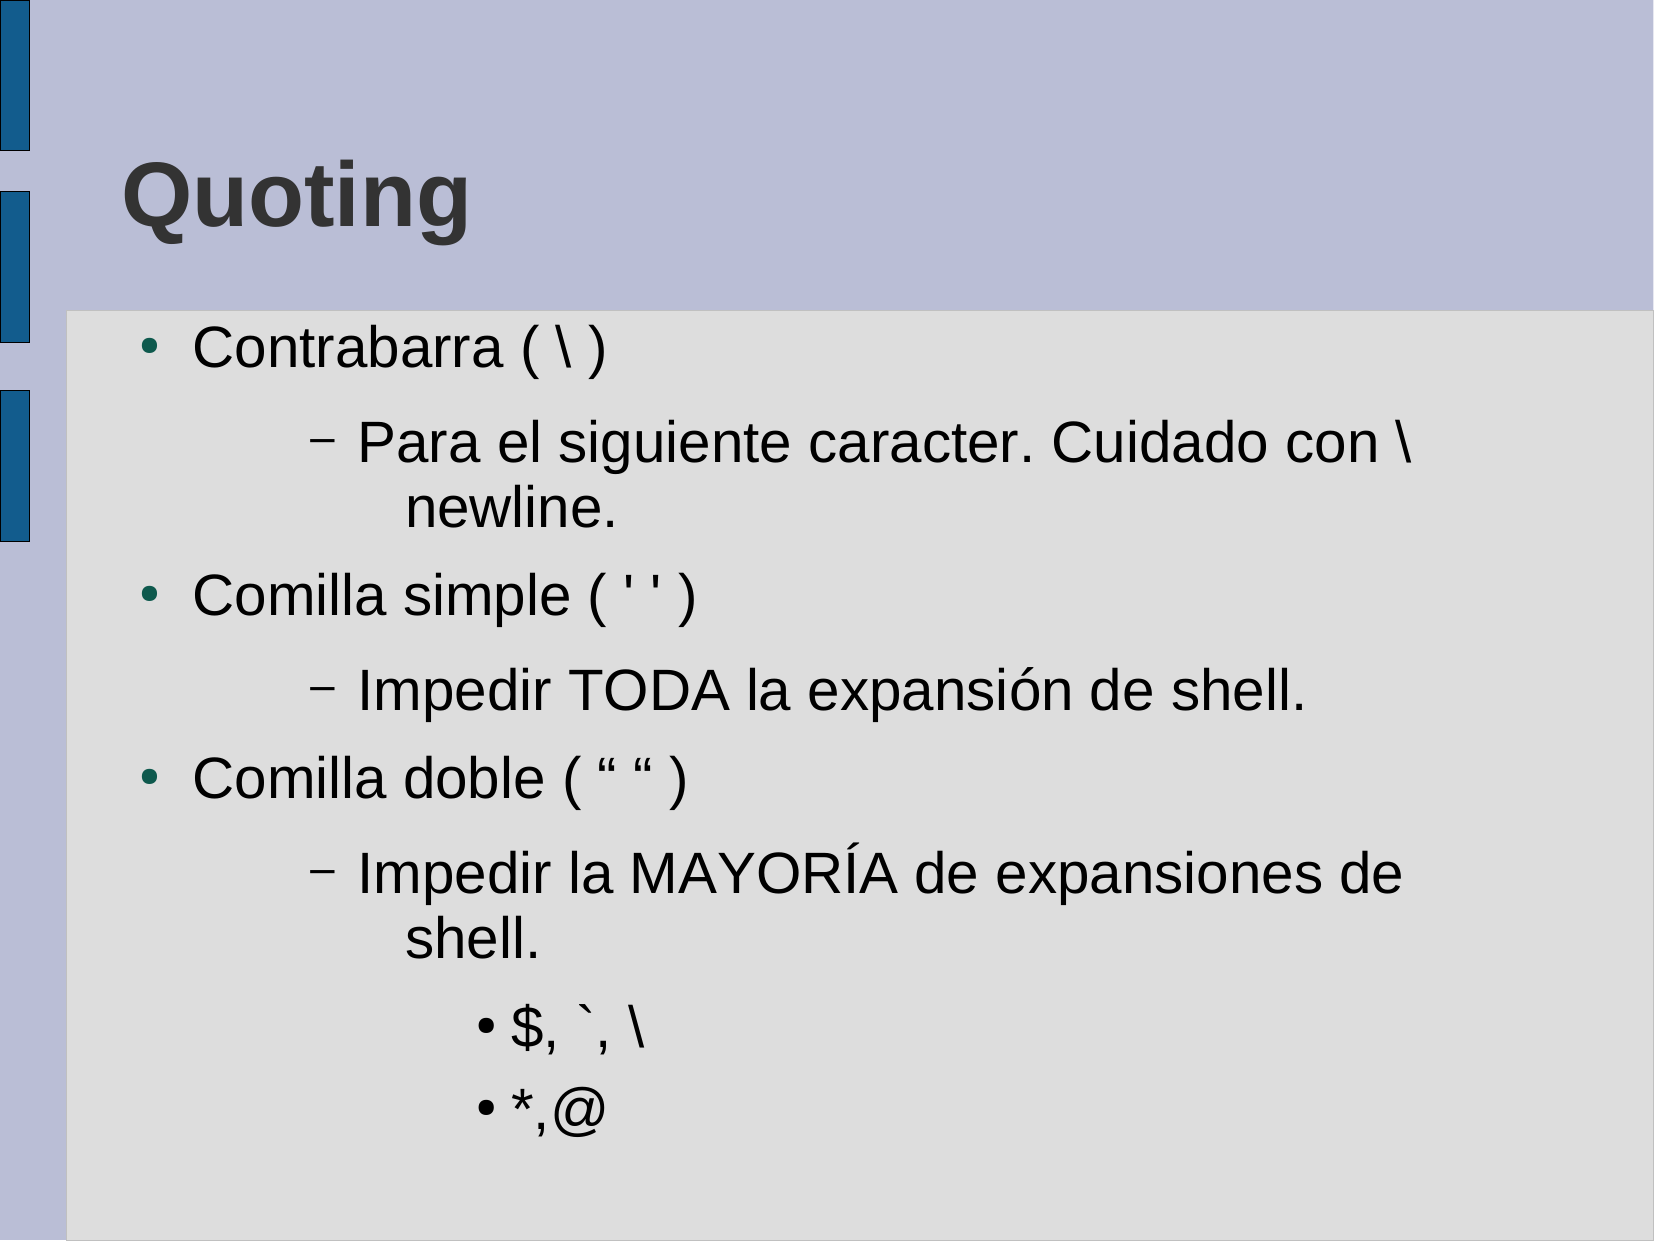

# Quoting
Contrabarra ( \ )
Para el siguiente caracter. Cuidado con \newline.
Comilla simple ( ' ' )
Impedir TODA la expansión de shell.
Comilla doble ( “ “ )
Impedir la MAYORÍA de expansiones de shell.
$, `, \
*,@